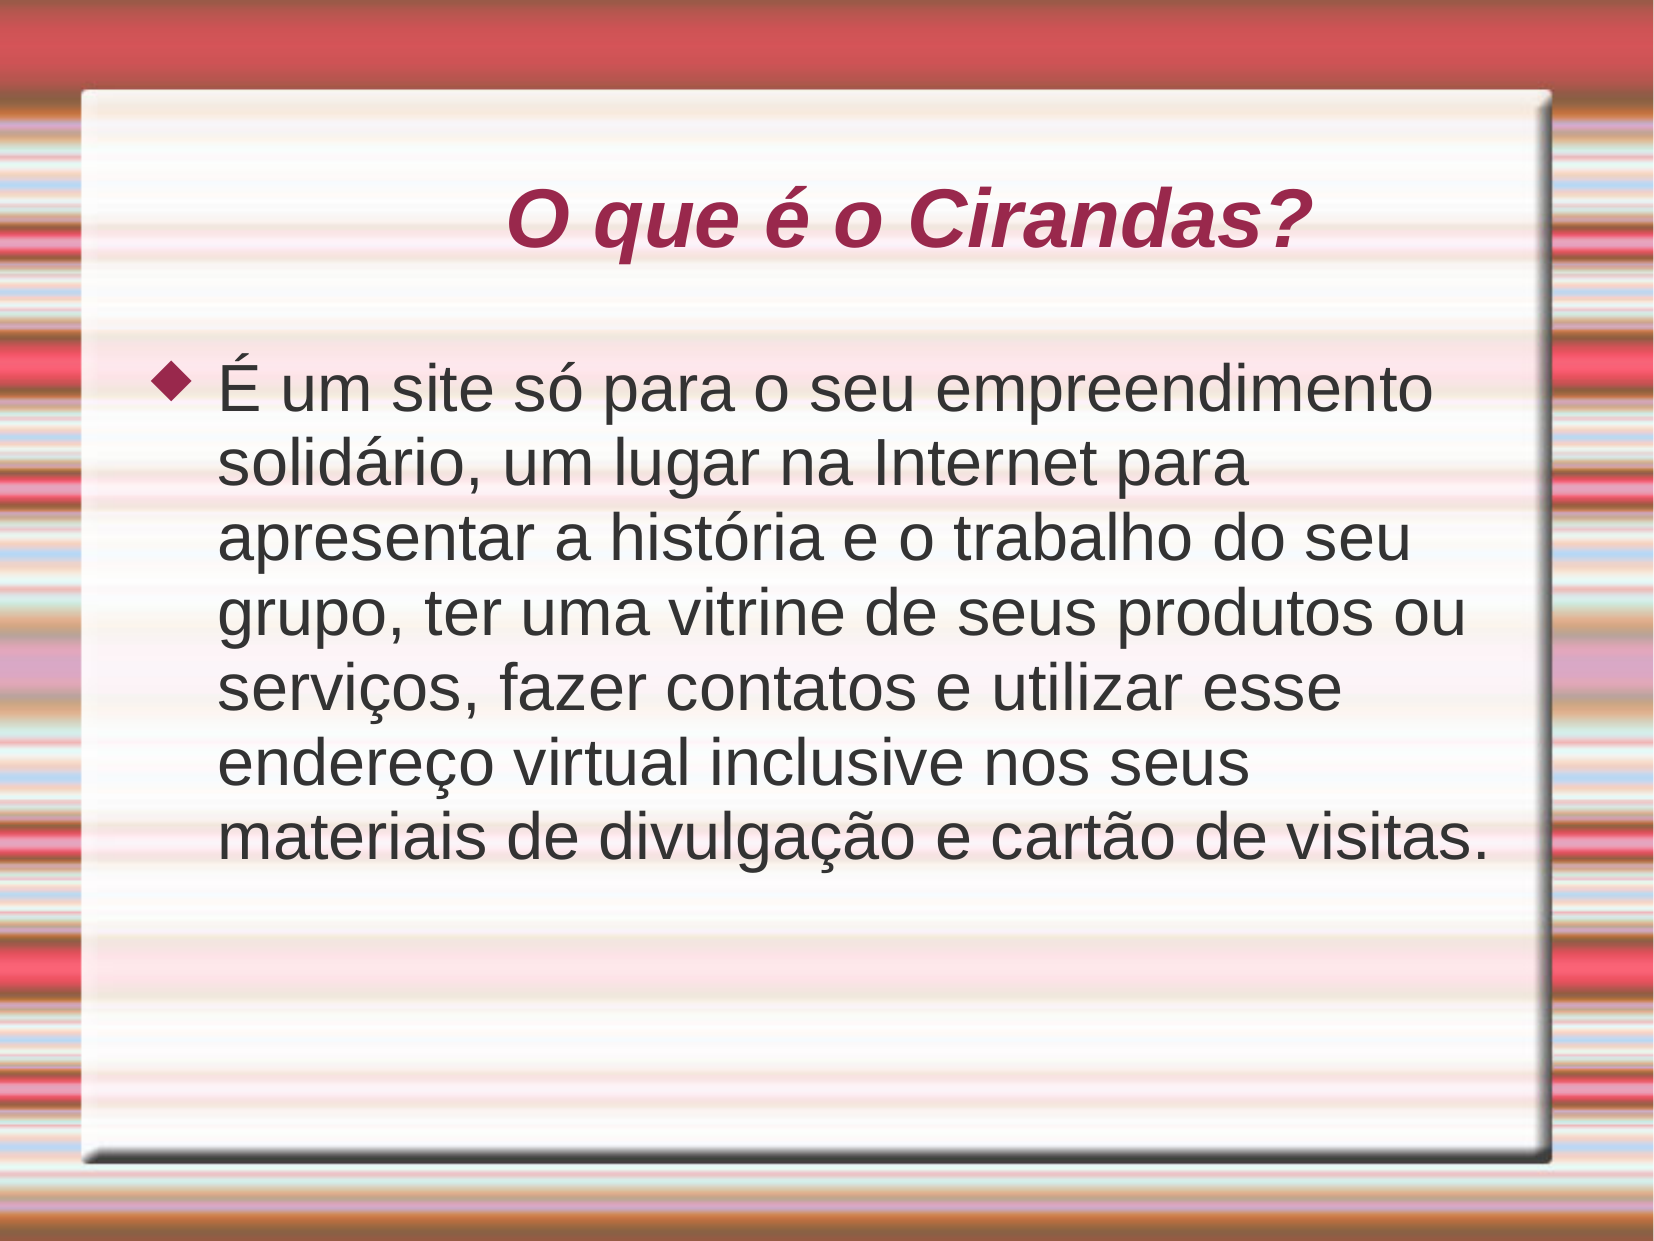

# O que é o Cirandas?
É um site só para o seu empreendimento solidário, um lugar na Internet para apresentar a história e o trabalho do seu grupo, ter uma vitrine de seus produtos ou serviços, fazer contatos e utilizar esse endereço virtual inclusive nos seus materiais de divulgação e cartão de visitas.